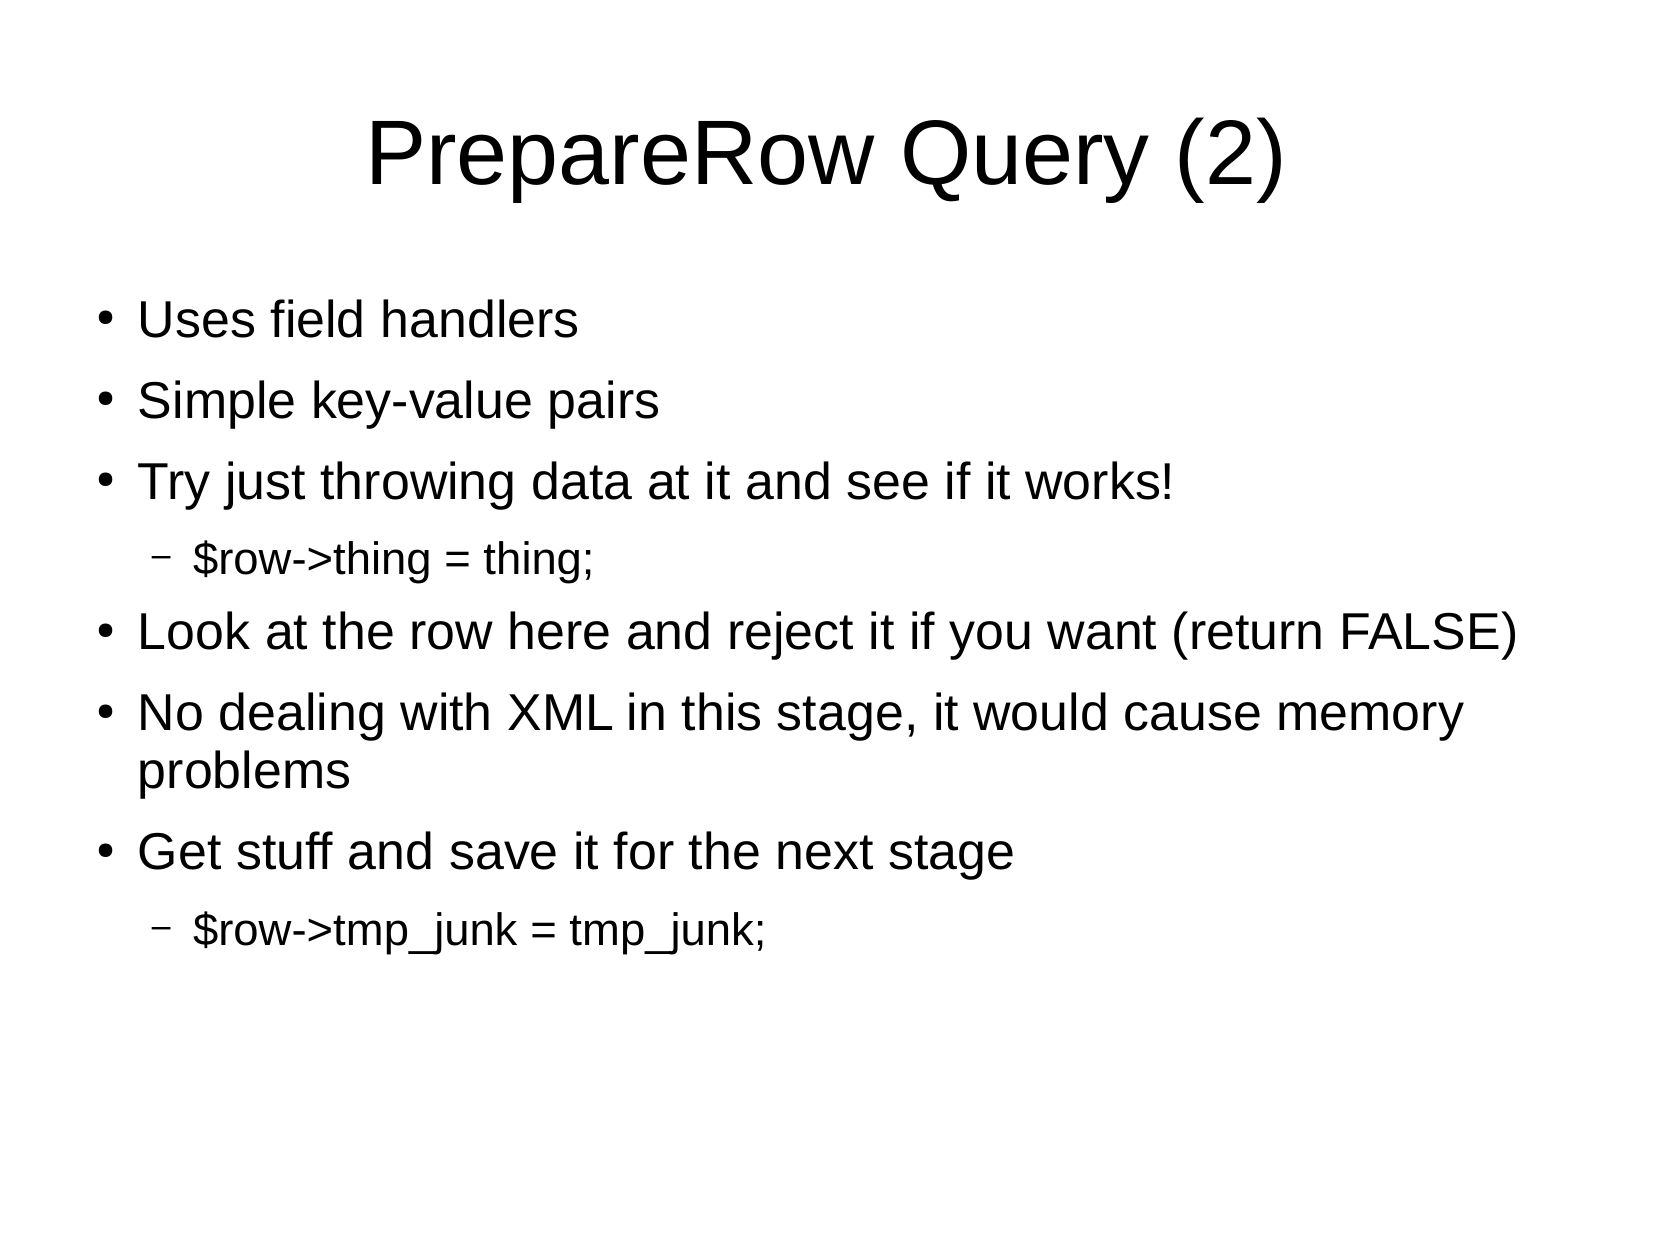

# PrepareRow Query (2)
Uses field handlers
Simple key-value pairs
Try just throwing data at it and see if it works!
$row->thing = thing;
Look at the row here and reject it if you want (return FALSE)
No dealing with XML in this stage, it would cause memory problems
Get stuff and save it for the next stage
$row->tmp_junk = tmp_junk;